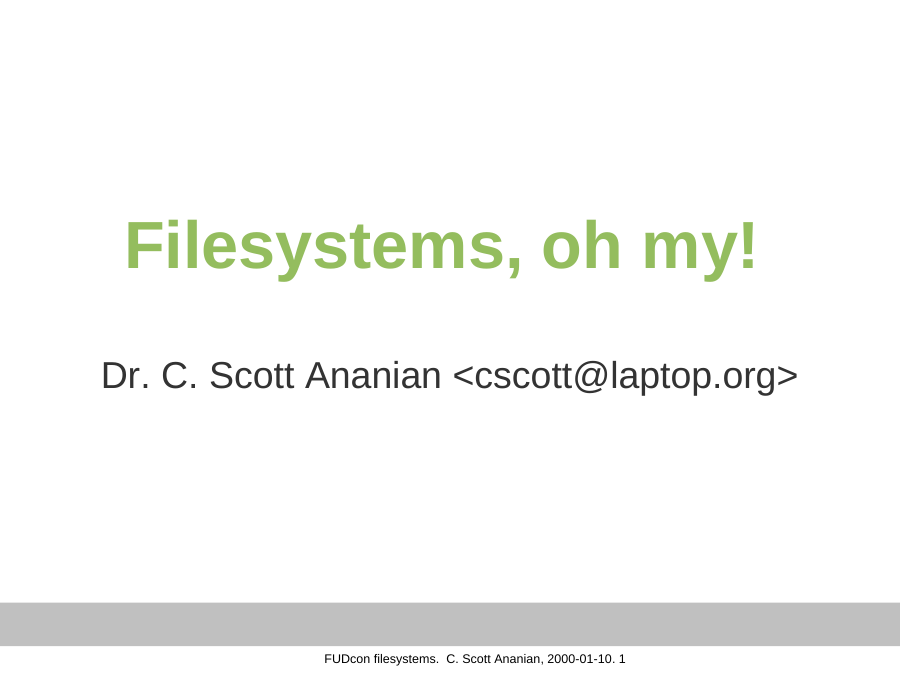

Dr. C. Scott Ananian <cscott@laptop.org>
# Filesystems, oh my!